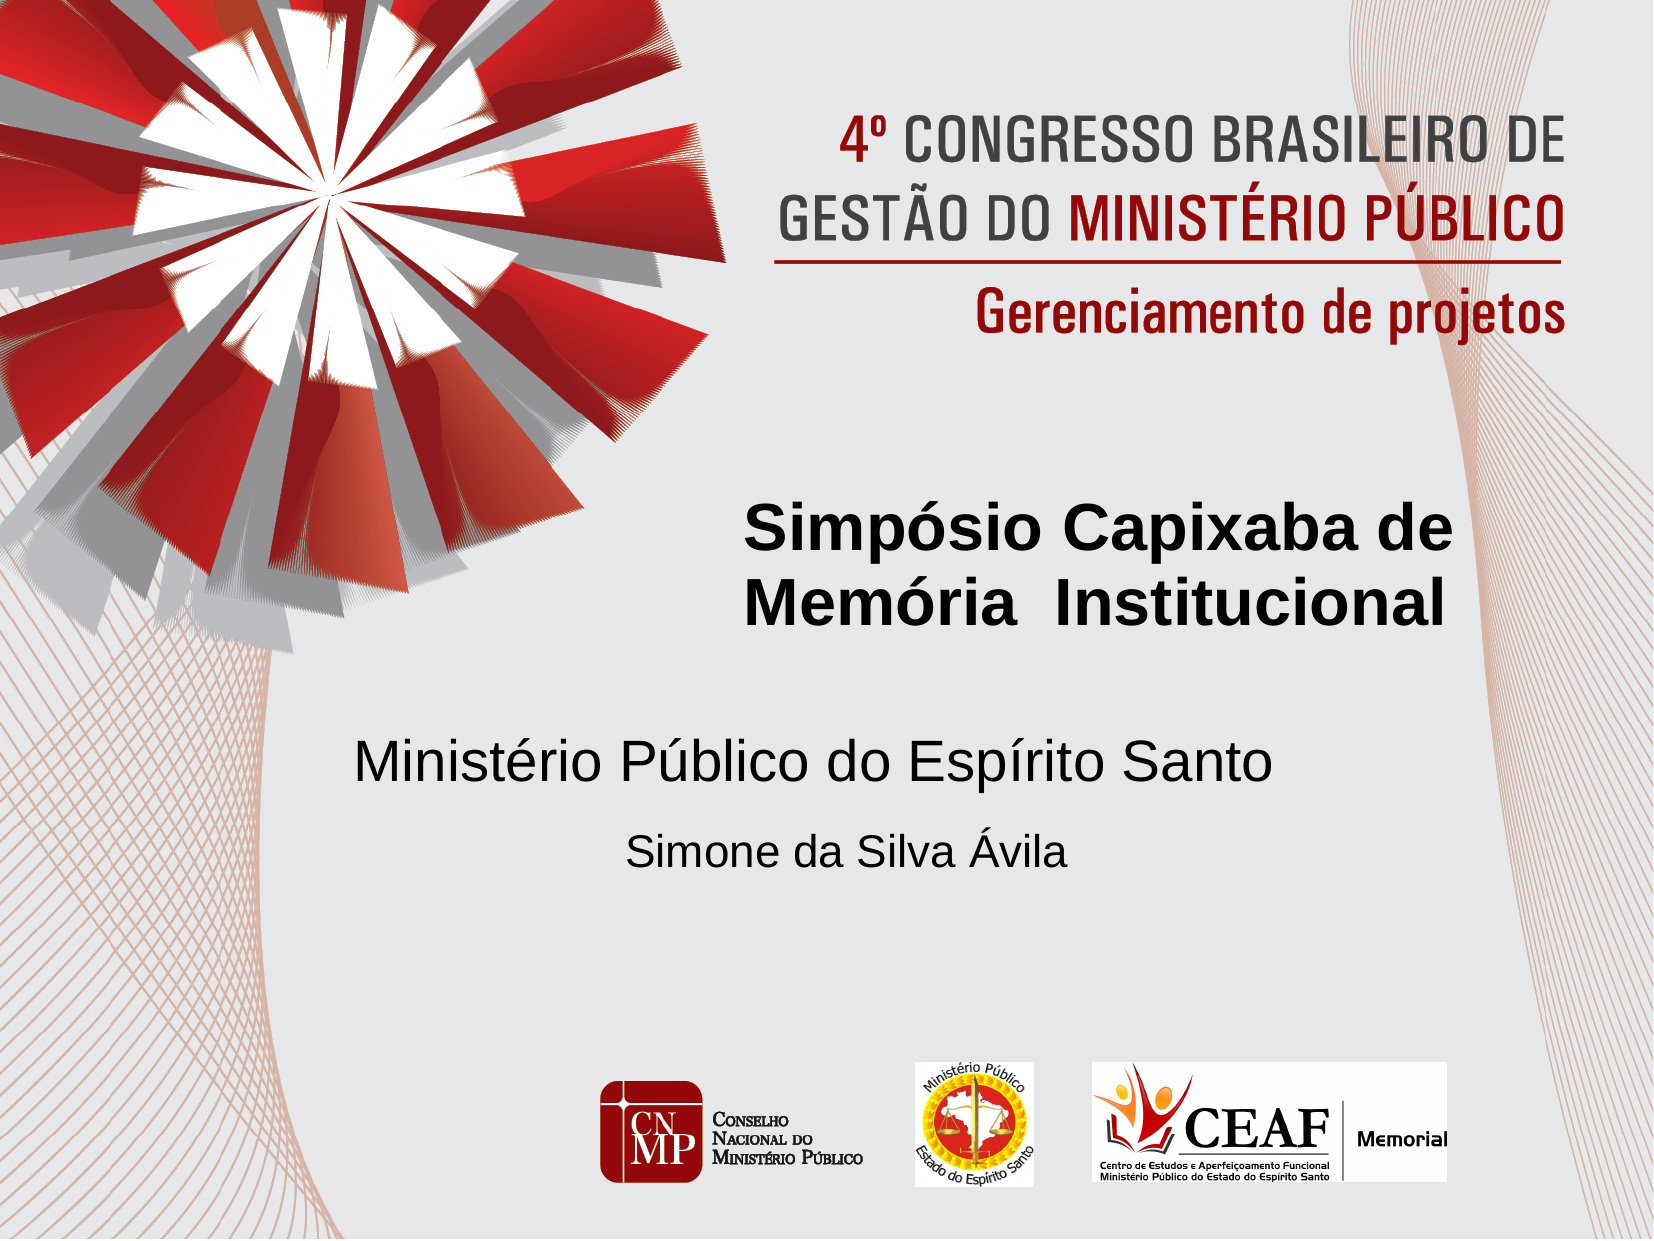

Simpósio Capixaba de
Memória Institucional
Ministério Público do Espírito Santo
Simone da Silva Ávila